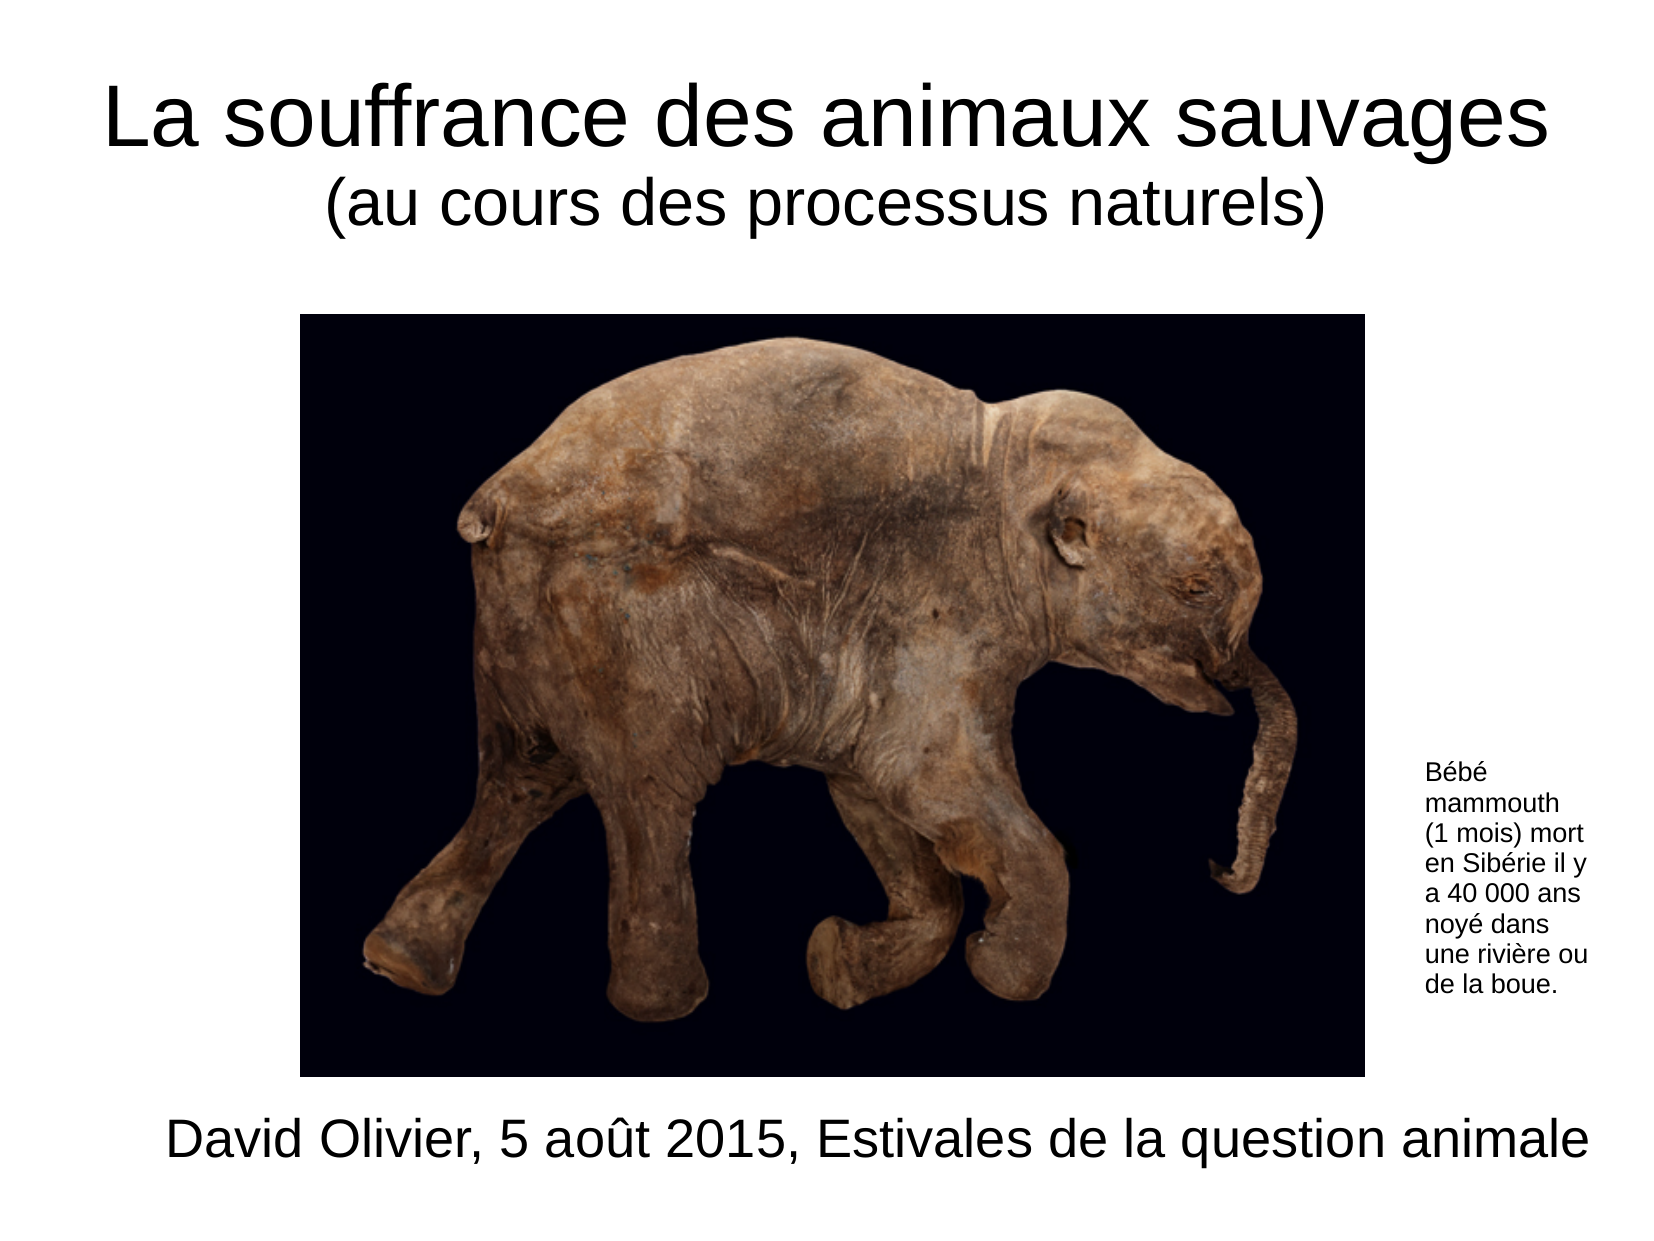

# La souffrance des animaux sauvages (au cours des processus naturels)
Bébé mammouth (1 mois) mort en Sibérie il y a 40 000 ans noyé dans une rivière ou de la boue.
David Olivier, 5 août 2015, Estivales de la question animale